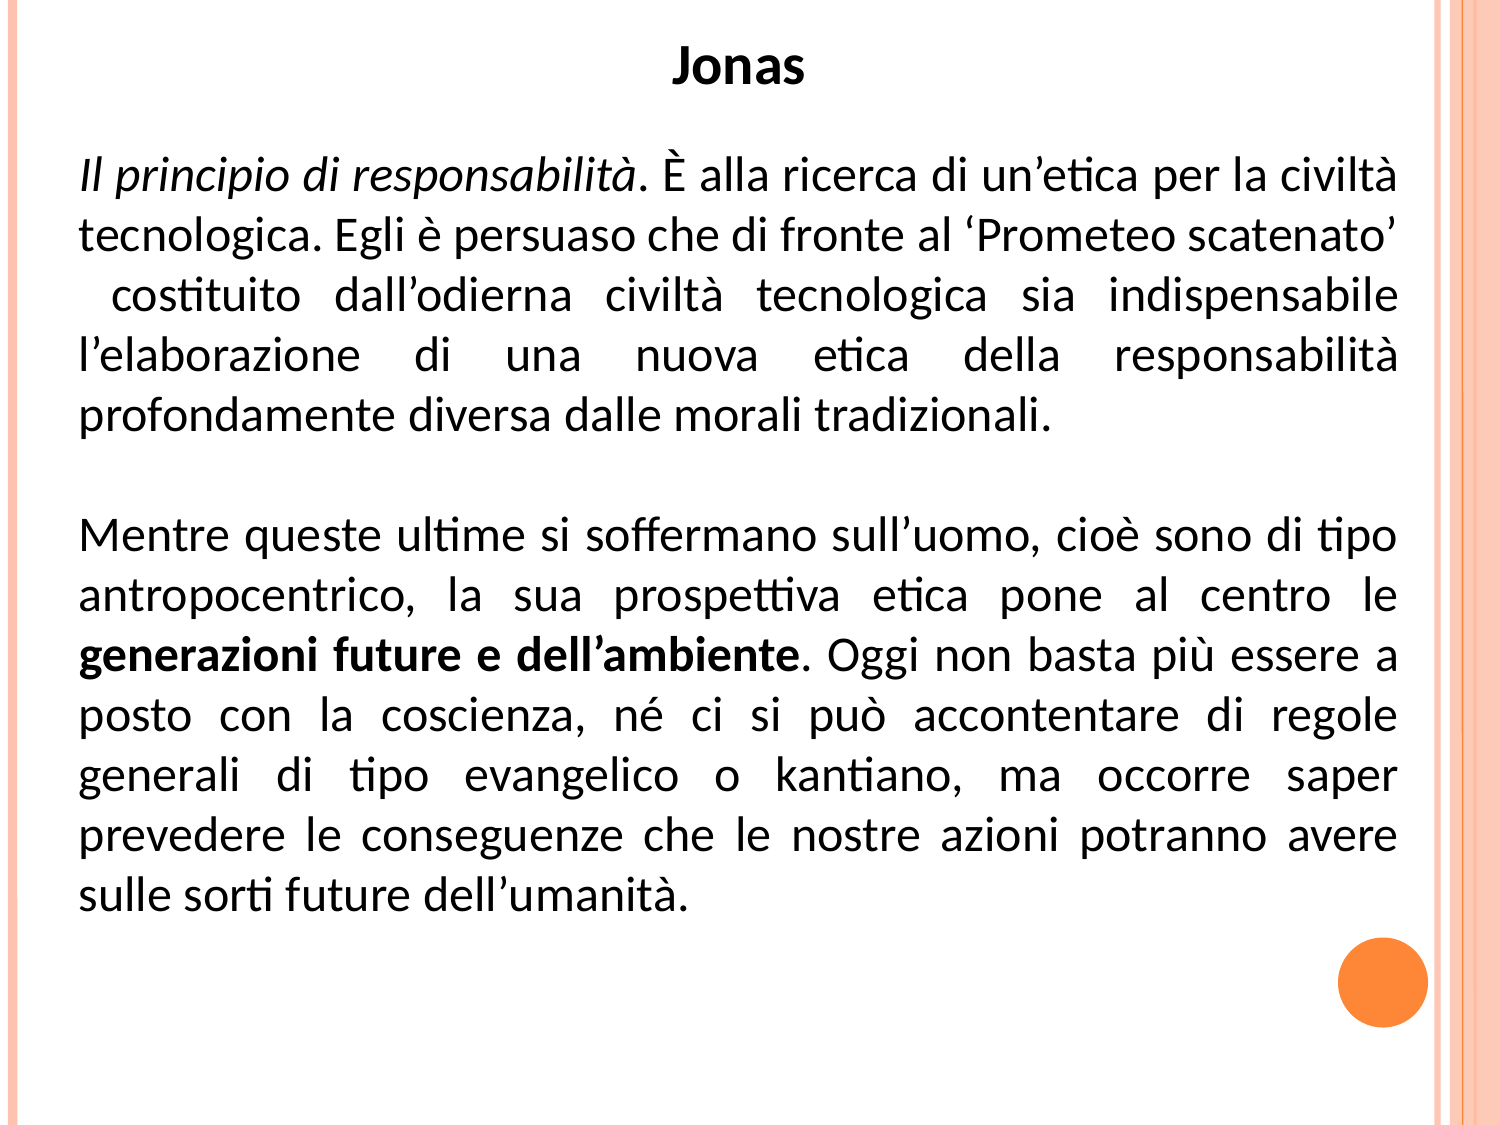

Jonas
Il principio di responsabilità. È alla ricerca di un’etica per la civiltà tecnologica. Egli è persuaso che di fronte al ‘Prometeo scatenato’
 costituito dall’odierna civiltà tecnologica sia indispensabile l’elaborazione di una nuova etica della responsabilità profondamente diversa dalle morali tradizionali.
Mentre queste ultime si soffermano sull’uomo, cioè sono di tipo antropocentrico, la sua prospettiva etica pone al centro le generazioni future e dell’ambiente. Oggi non basta più essere a posto con la coscienza, né ci si può accontentare di regole generali di tipo evangelico o kantiano, ma occorre saper prevedere le conseguenze che le nostre azioni potranno avere sulle sorti future dell’umanità.